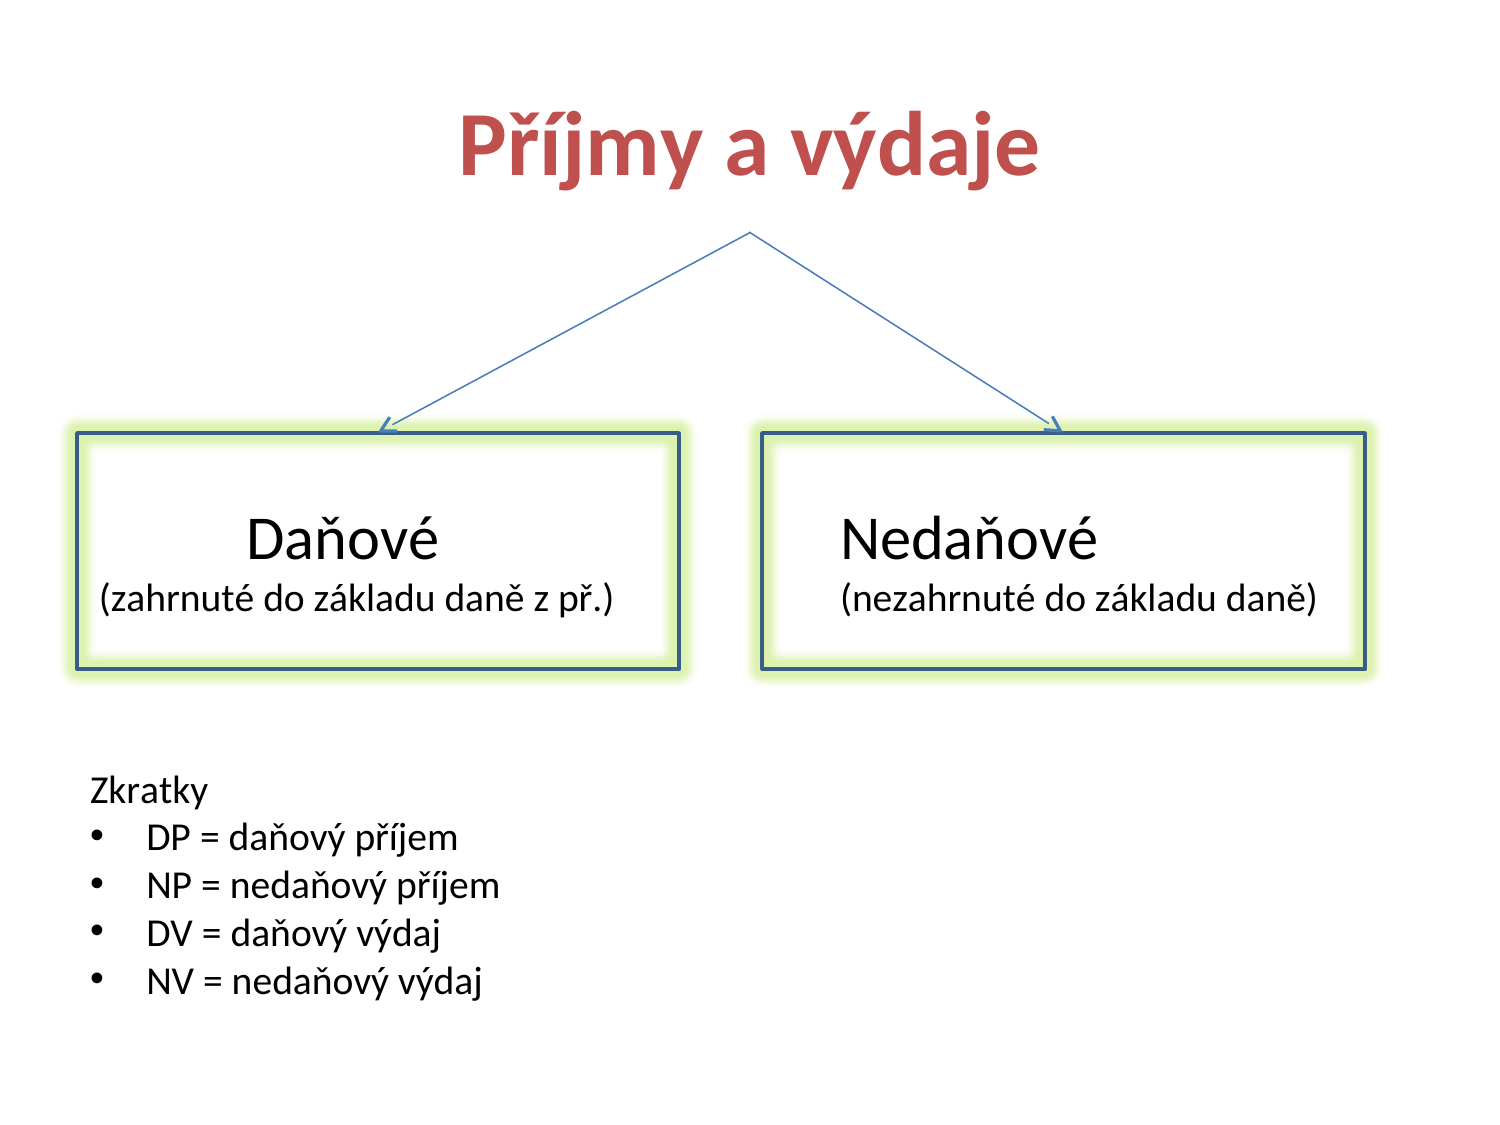

# Příjmy a výdaje
 Daňové			Nedaňové
 (zahrnuté do základu daně z př.)		(nezahrnuté do základu daně)
Zkratky
DP = daňový příjem
NP = nedaňový příjem
DV = daňový výdaj
NV = nedaňový výdaj